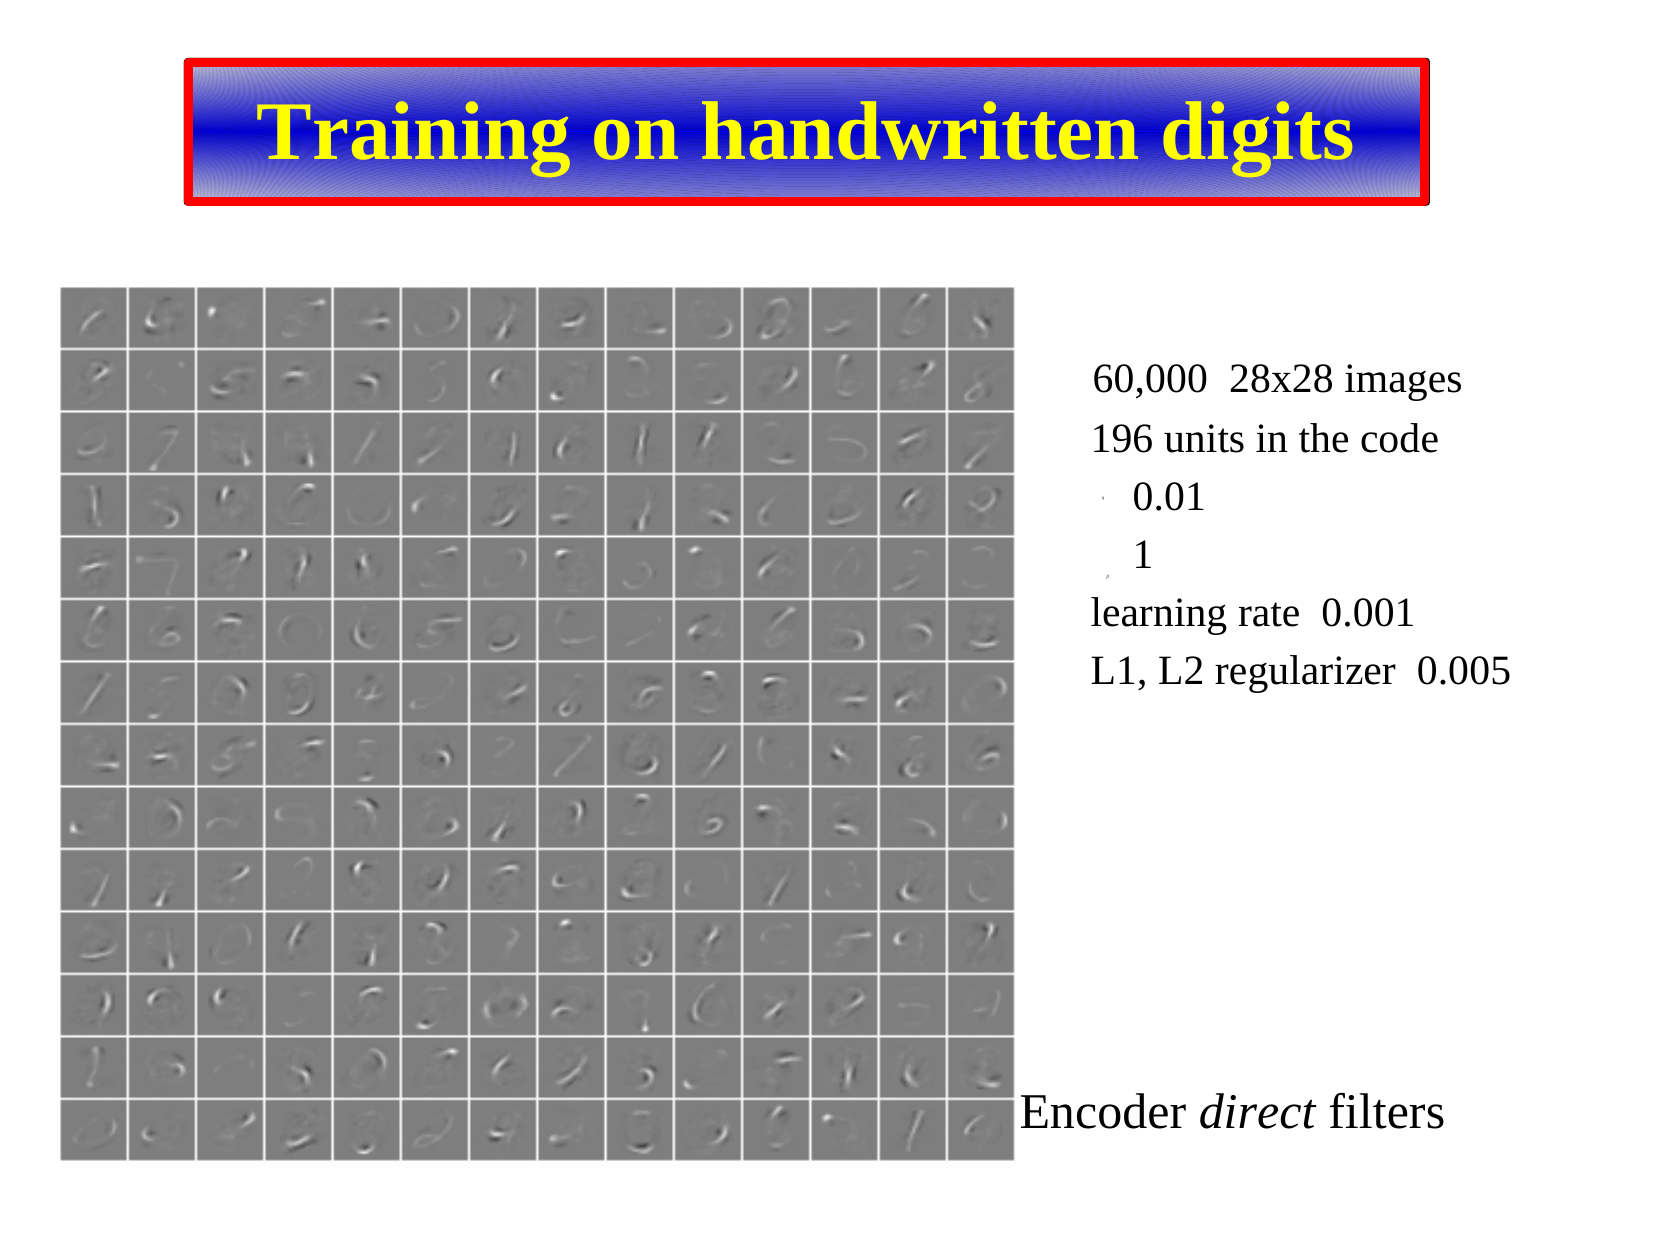

# Training on handwritten digits
 60,000 28x28 images
 196 units in the code
 0.01
 1
 learning rate 0.001
 L1, L2 regularizer 0.005
Encoder direct filters